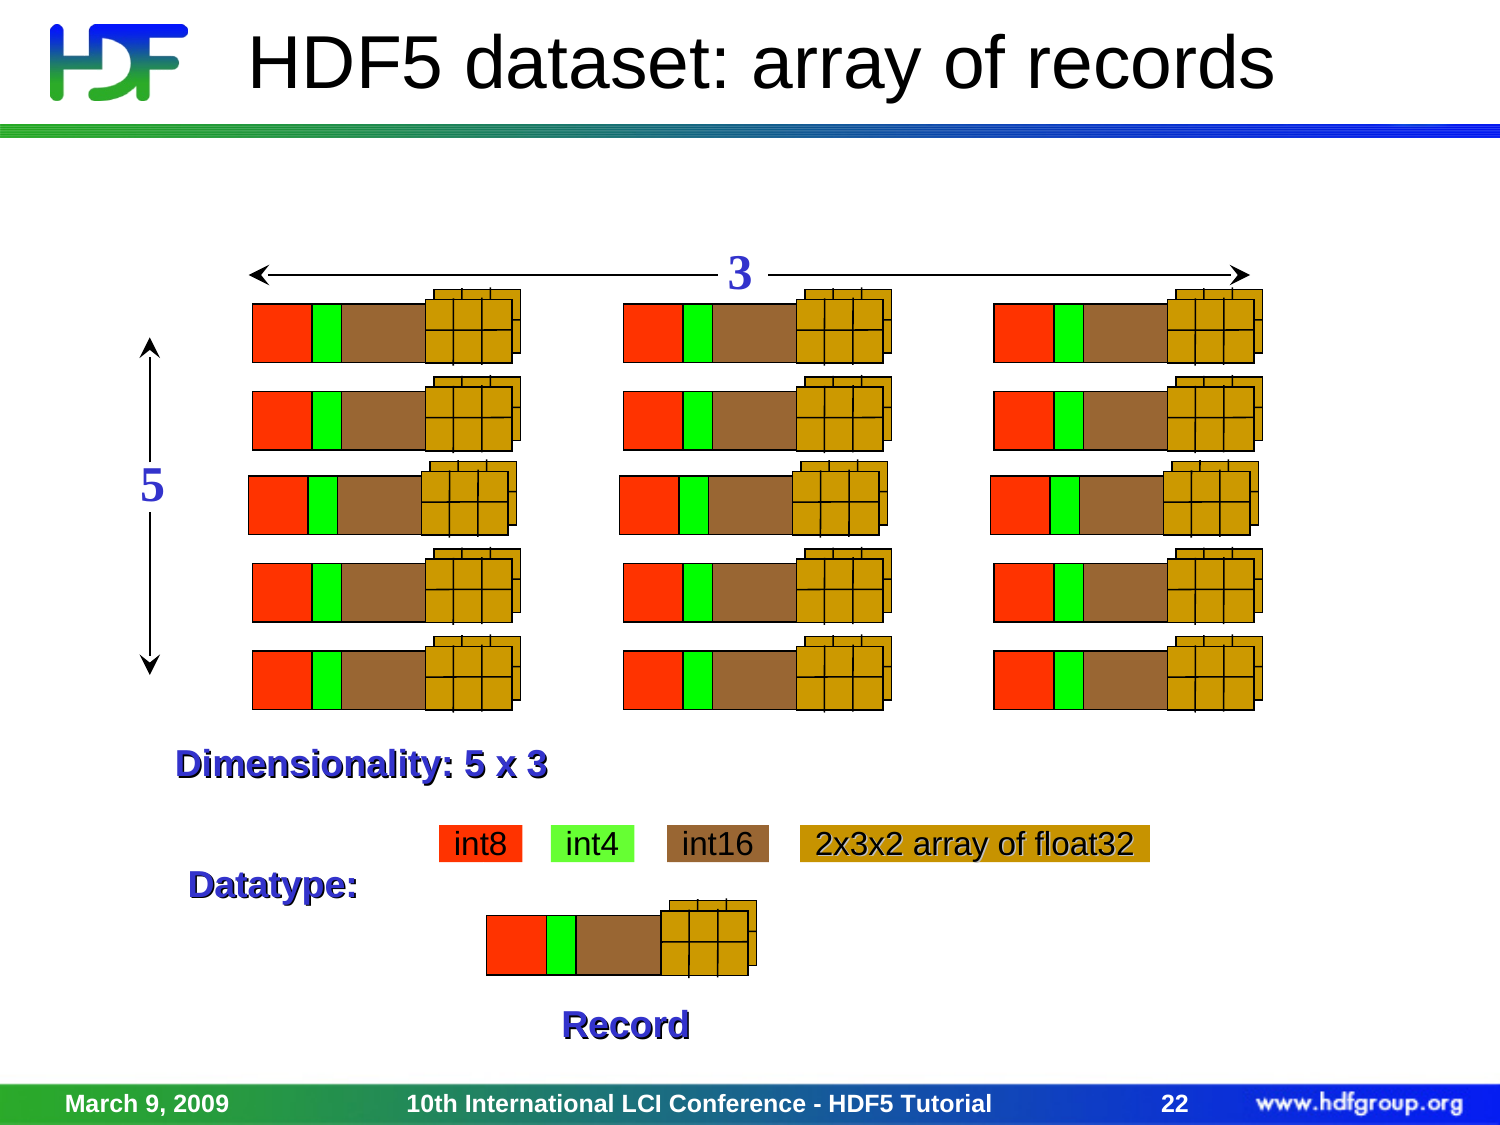

# HDF5 dataset: array of records
3
5
Dimensionality: 5 x 3
int8
int4
int16
2x3x2 array of float32
Datatype:
Record
March 9, 2009
10th International LCI Conference - HDF5 Tutorial